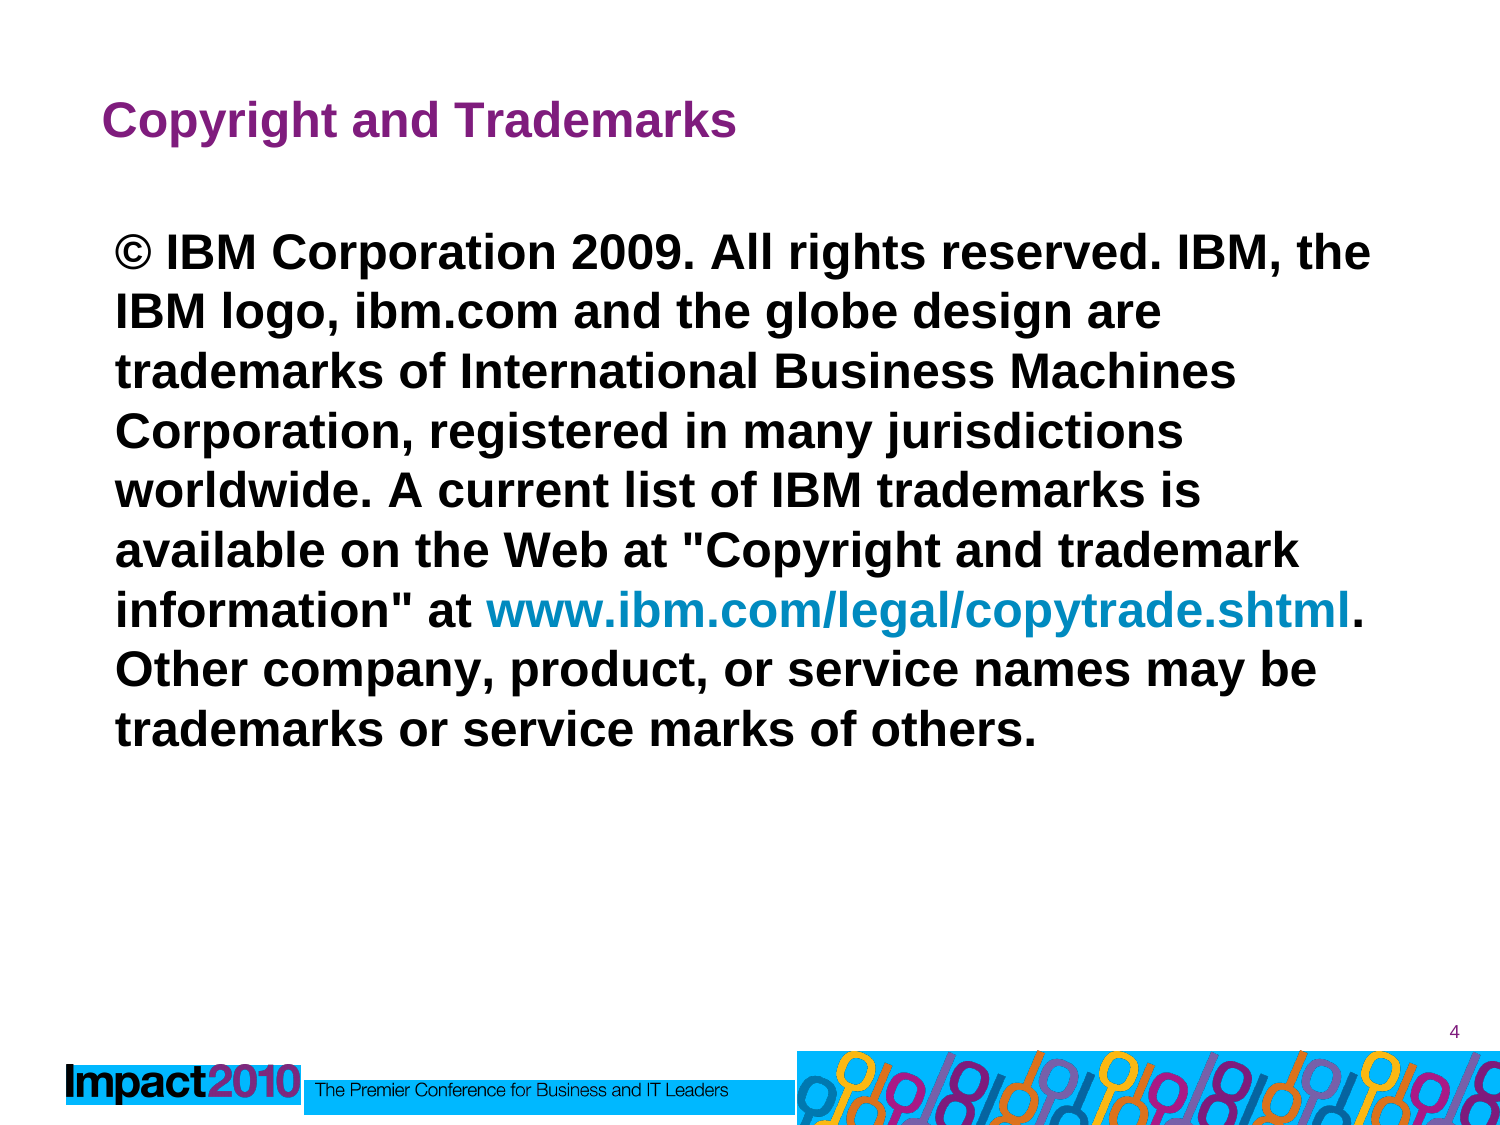

# Copyright and Trademarks
© IBM Corporation 2009. All rights reserved. IBM, the IBM logo, ibm.com and the globe design are trademarks of International Business Machines Corporation, registered in many jurisdictions worldwide. A current list of IBM trademarks is available on the Web at "Copyright and trademark information" at www.ibm.com/legal/copytrade.shtml. Other company, product, or service names may be trademarks or service marks of others.
4